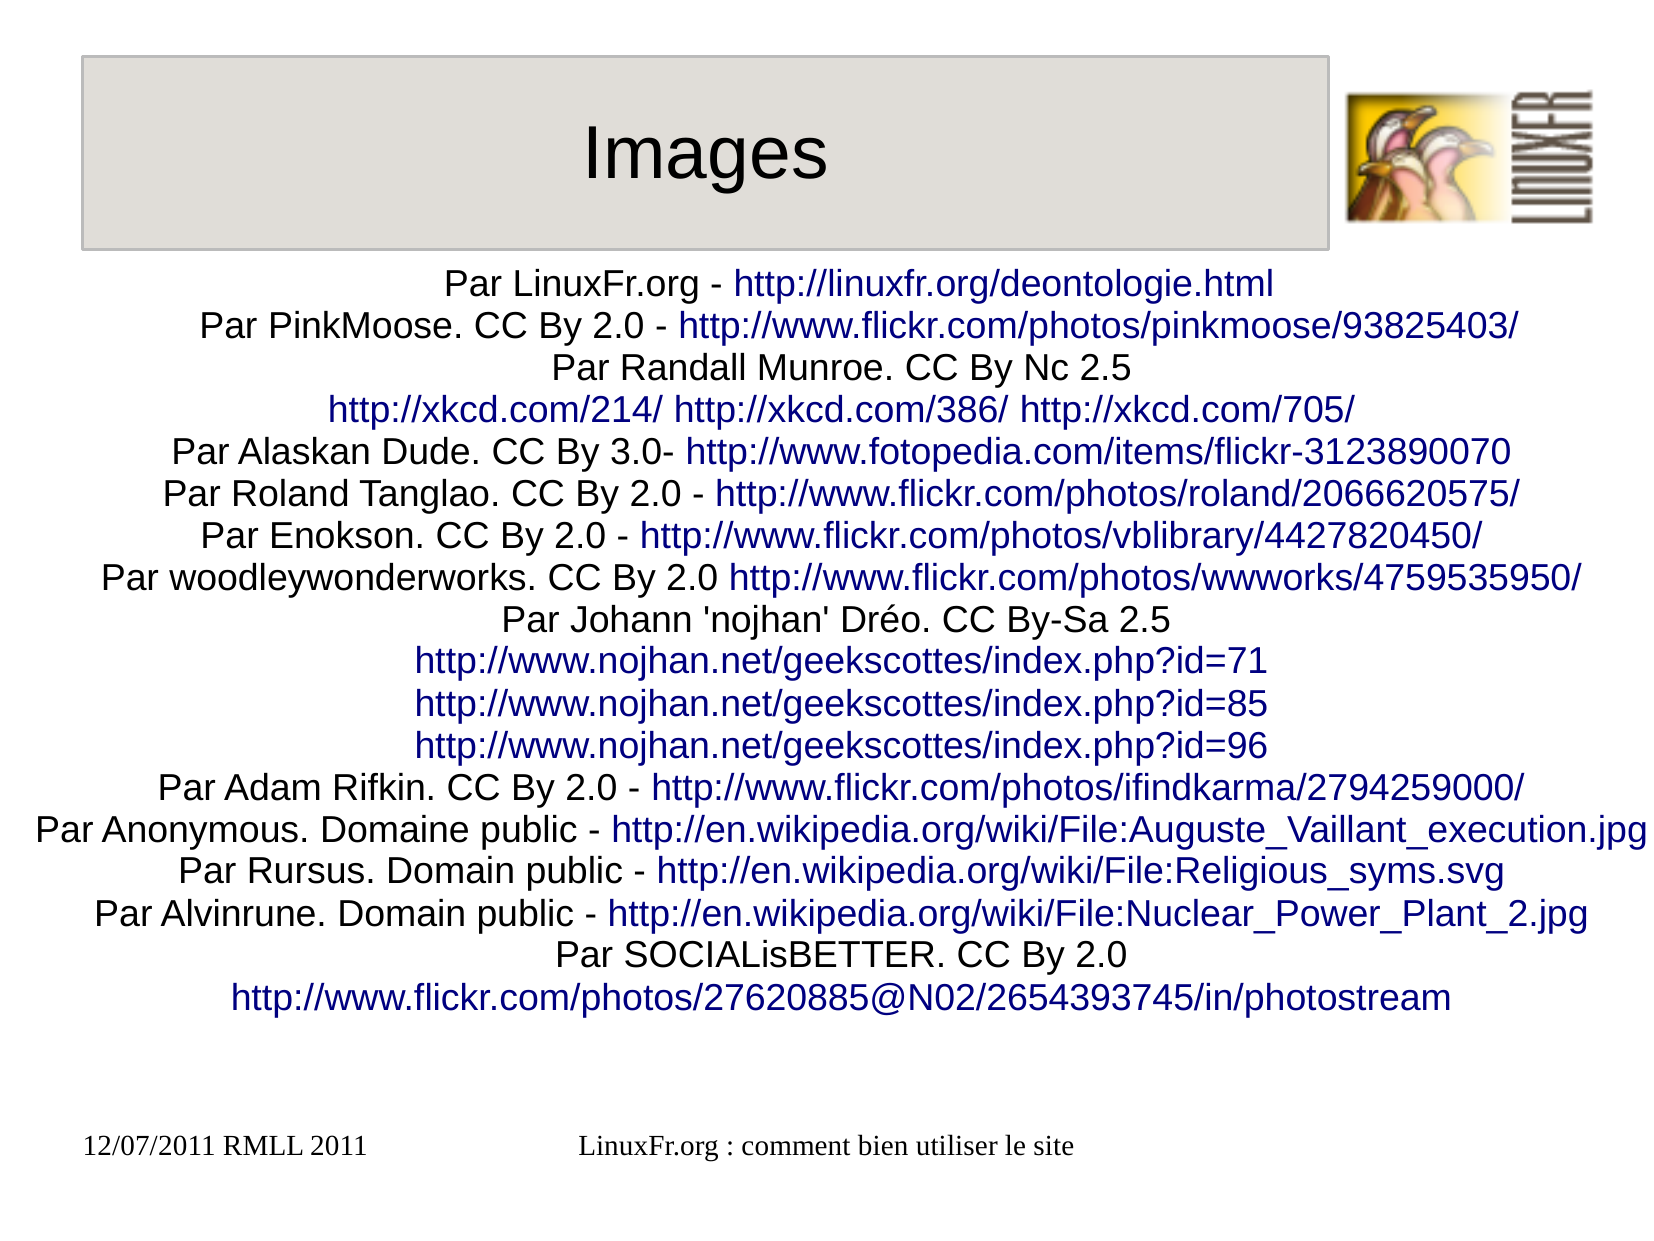

# Images
Par LinuxFr.org - http://linuxfr.org/deontologie.html
Par PinkMoose. CC By 2.0 - http://www.flickr.com/photos/pinkmoose/93825403/
Par Randall Munroe. CC By Nc 2.5
http://xkcd.com/214/ http://xkcd.com/386/ http://xkcd.com/705/
Par Alaskan Dude. CC By 3.0- http://www.fotopedia.com/items/flickr-3123890070
Par Roland Tanglao. CC By 2.0 - http://www.flickr.com/photos/roland/2066620575/
Par Enokson. CC By 2.0 - http://www.flickr.com/photos/vblibrary/4427820450/
Par woodleywonderworks. CC By 2.0 http://www.flickr.com/photos/wwworks/4759535950/
Par Johann 'nojhan' Dréo. CC By-Sa 2.5
http://www.nojhan.net/geekscottes/index.php?id=71
http://www.nojhan.net/geekscottes/index.php?id=85
http://www.nojhan.net/geekscottes/index.php?id=96
Par Adam Rifkin. CC By 2.0 - http://www.flickr.com/photos/ifindkarma/2794259000/
Par Anonymous. Domaine public - http://en.wikipedia.org/wiki/File:Auguste_Vaillant_execution.jpg
Par Rursus. Domain public - http://en.wikipedia.org/wiki/File:Religious_syms.svg
Par Alvinrune. Domain public - http://en.wikipedia.org/wiki/File:Nuclear_Power_Plant_2.jpg
Par SOCIALisBETTER. CC By 2.0http://www.flickr.com/photos/27620885@N02/2654393745/in/photostream